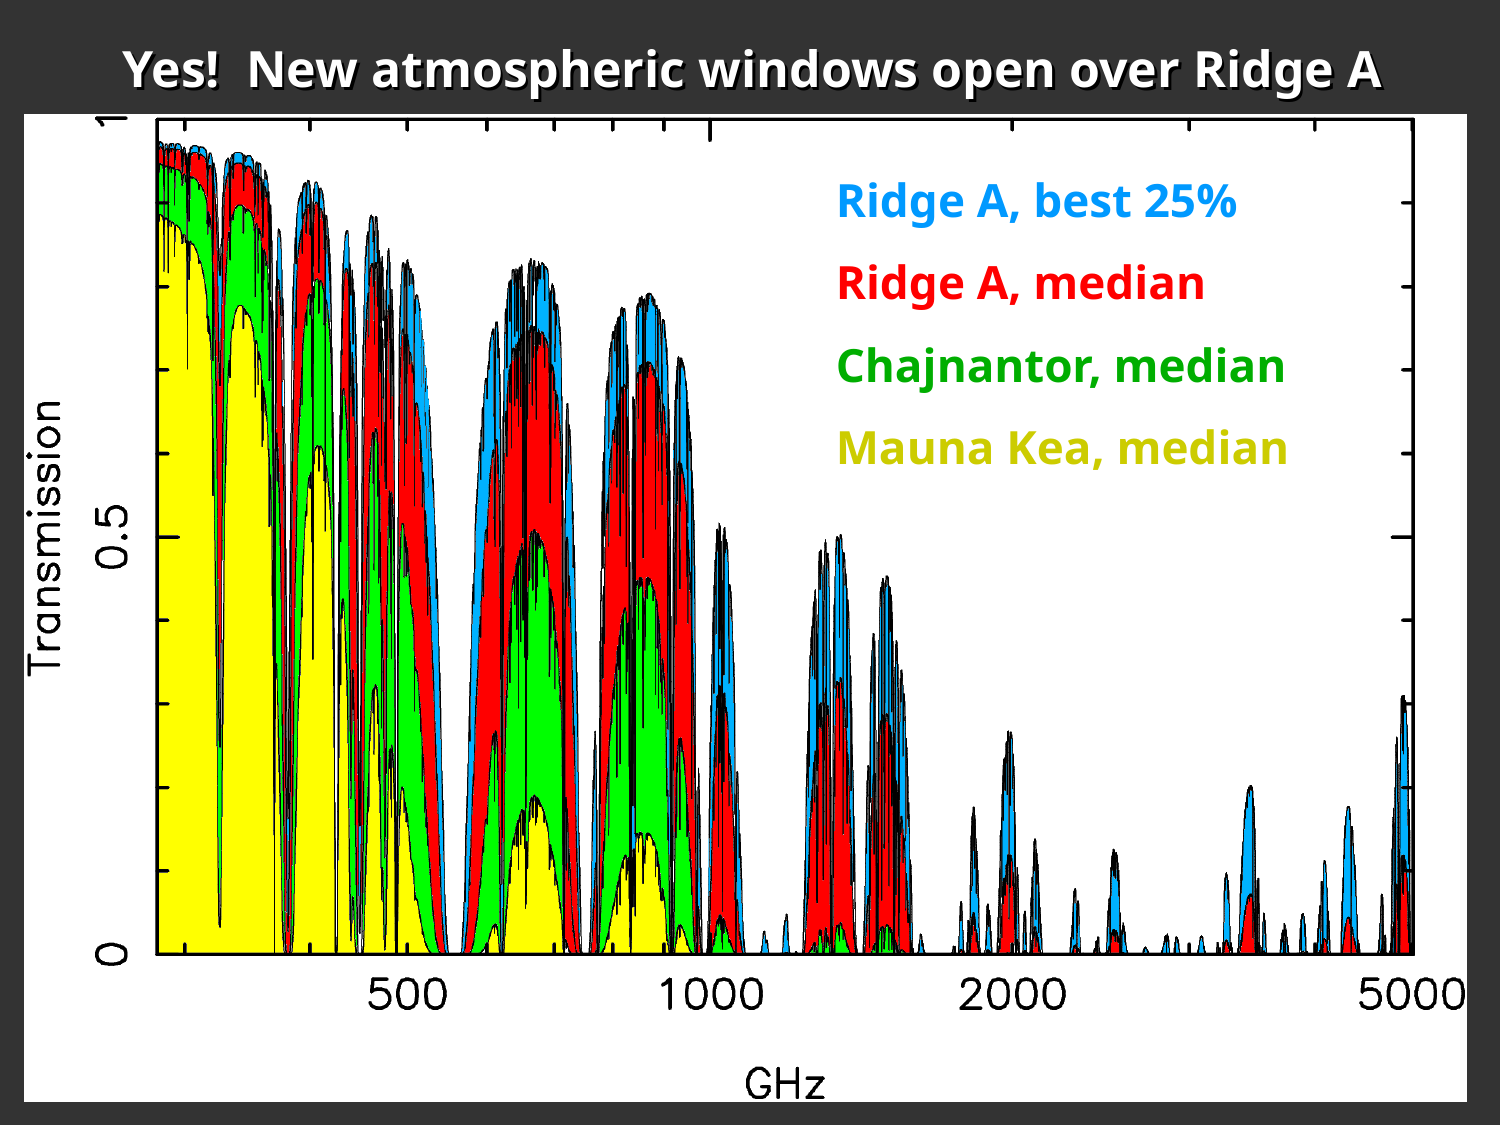

Yes! New atmospheric windows open over Ridge A
Ridge A, best 25%
Ridge A, median
Chajnantor, median
Mauna Kea, median